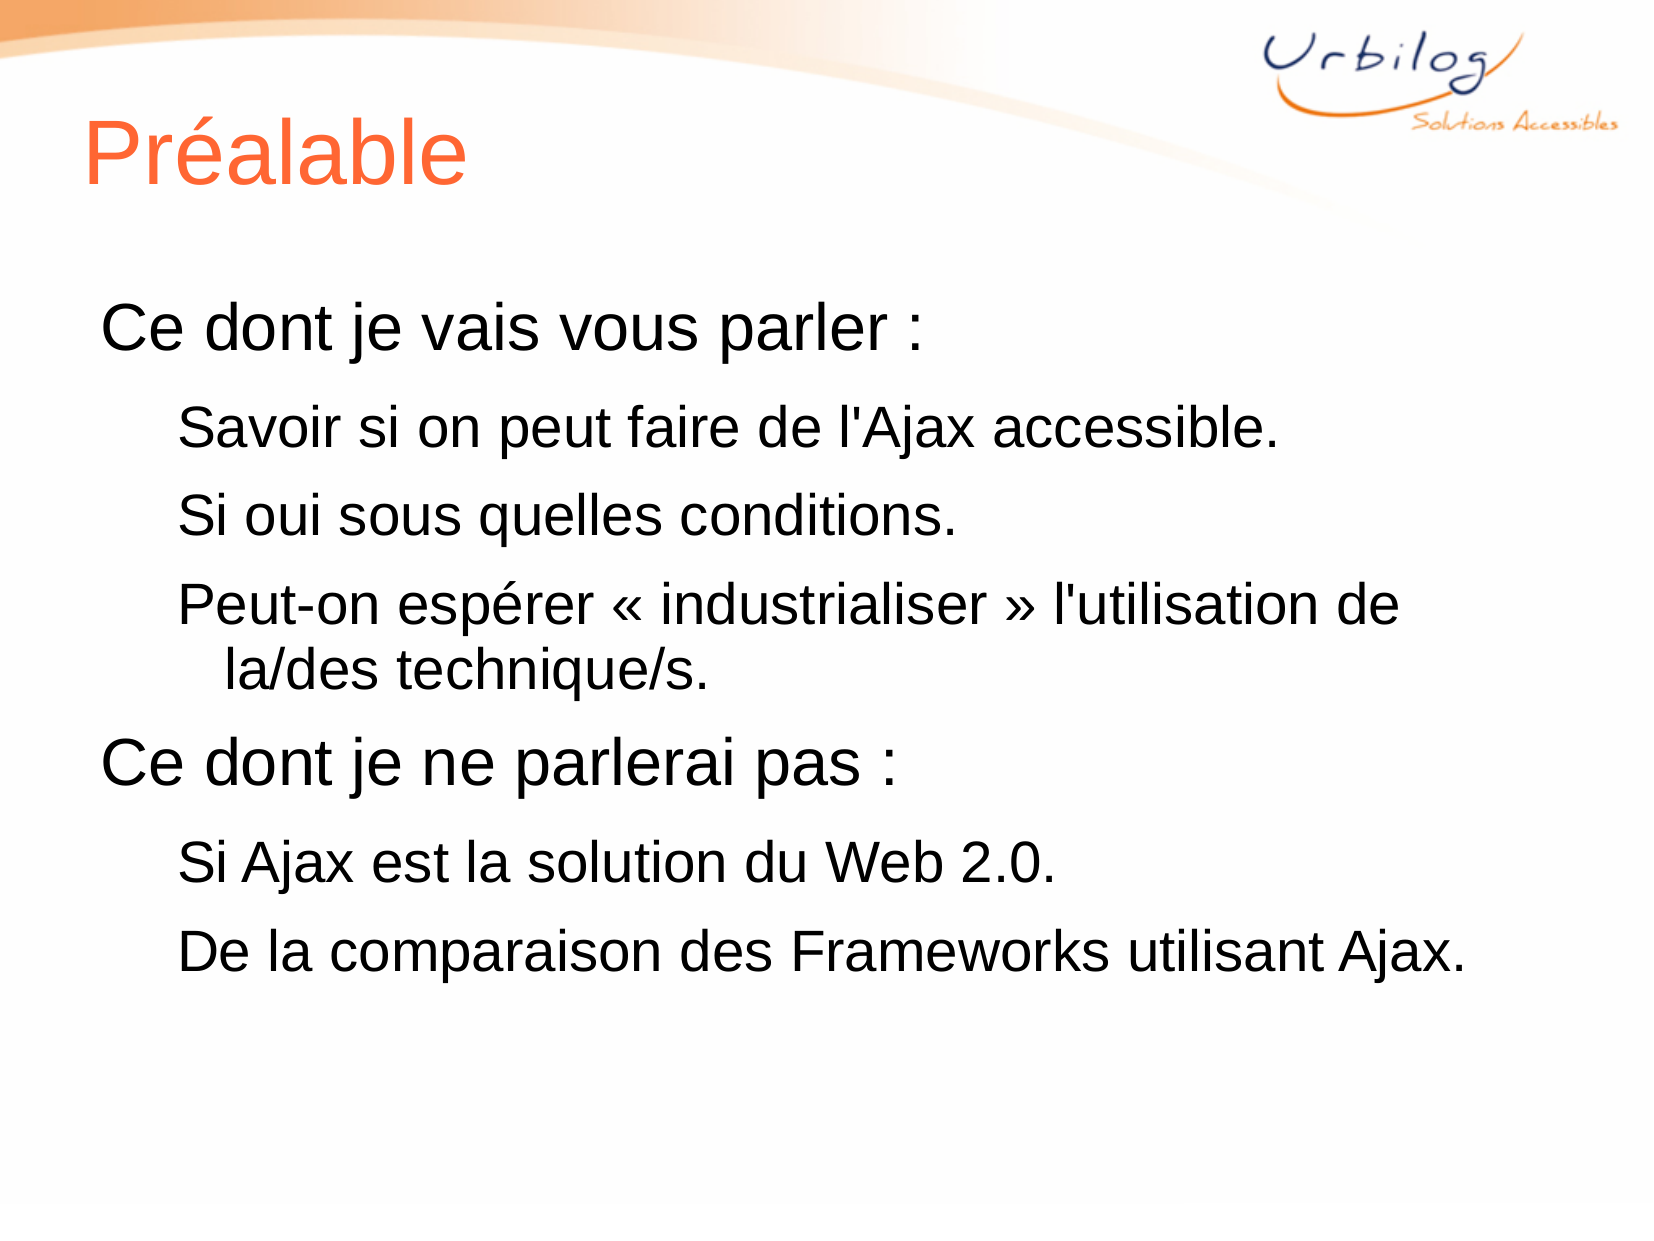

# Préalable
Ce dont je vais vous parler :
Savoir si on peut faire de l'Ajax accessible.
Si oui sous quelles conditions.
Peut-on espérer « industrialiser » l'utilisation de la/des technique/s.
Ce dont je ne parlerai pas :
Si Ajax est la solution du Web 2.0.
De la comparaison des Frameworks utilisant Ajax.